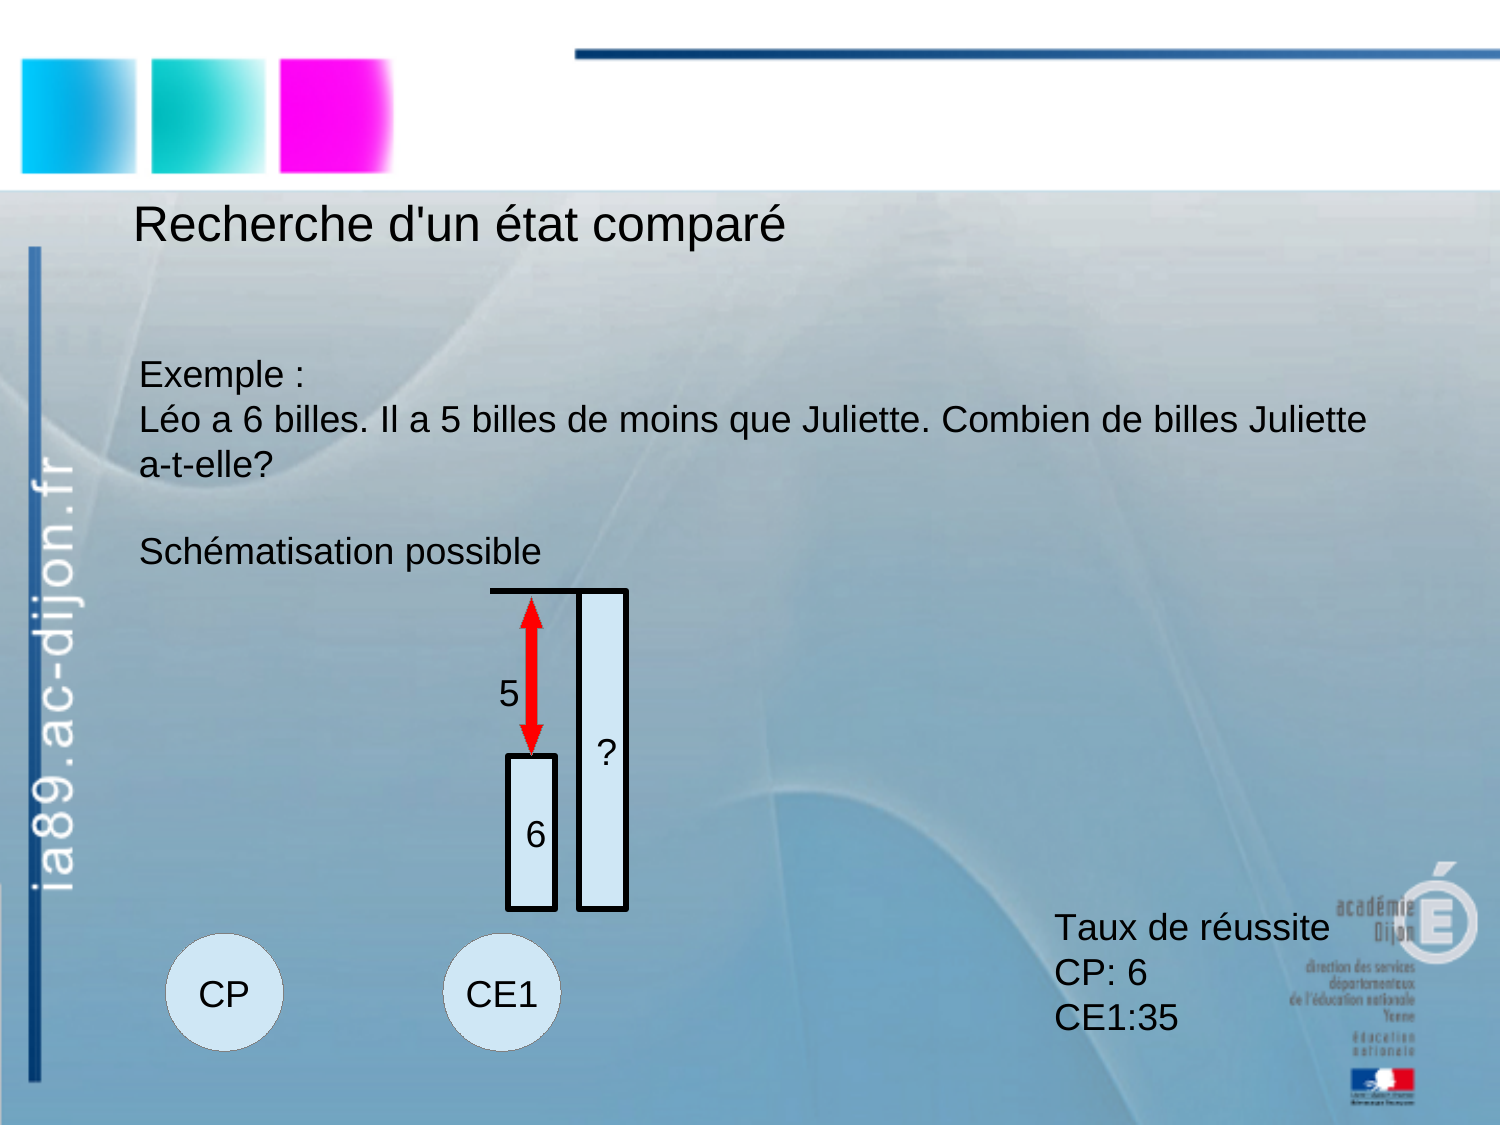

Recherche d'un état comparé
Exemple :
Léo a 6 billes. Il a 5 billes de moins que Juliette. Combien de billes Juliette a-t-elle?
Schématisation possible
?
5
6
Taux de réussite
CP: 6
CE1:35
CP
CE1